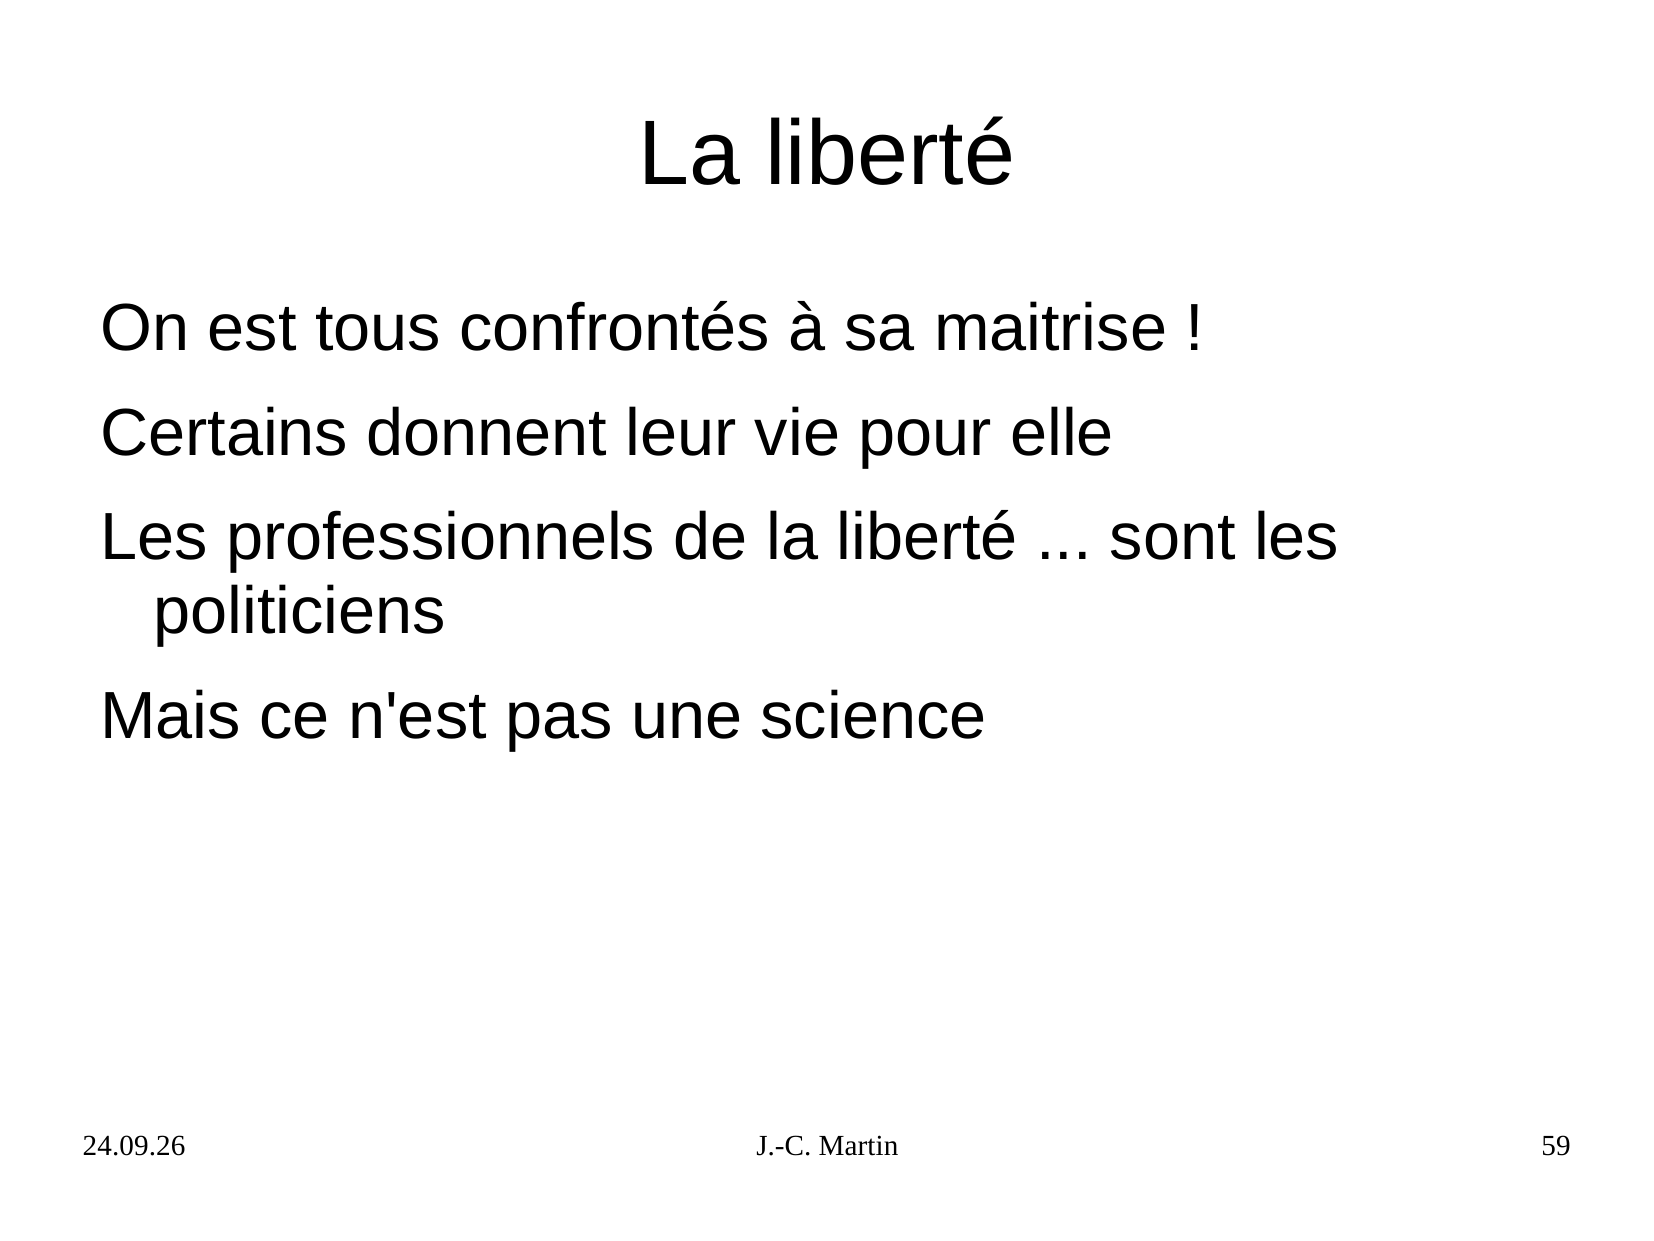

# La liberté
On est tous confrontés à sa maitrise !
Certains donnent leur vie pour elle
Les professionnels de la liberté ... sont les politiciens
Mais ce n'est pas une science
J.-C. Martin
59